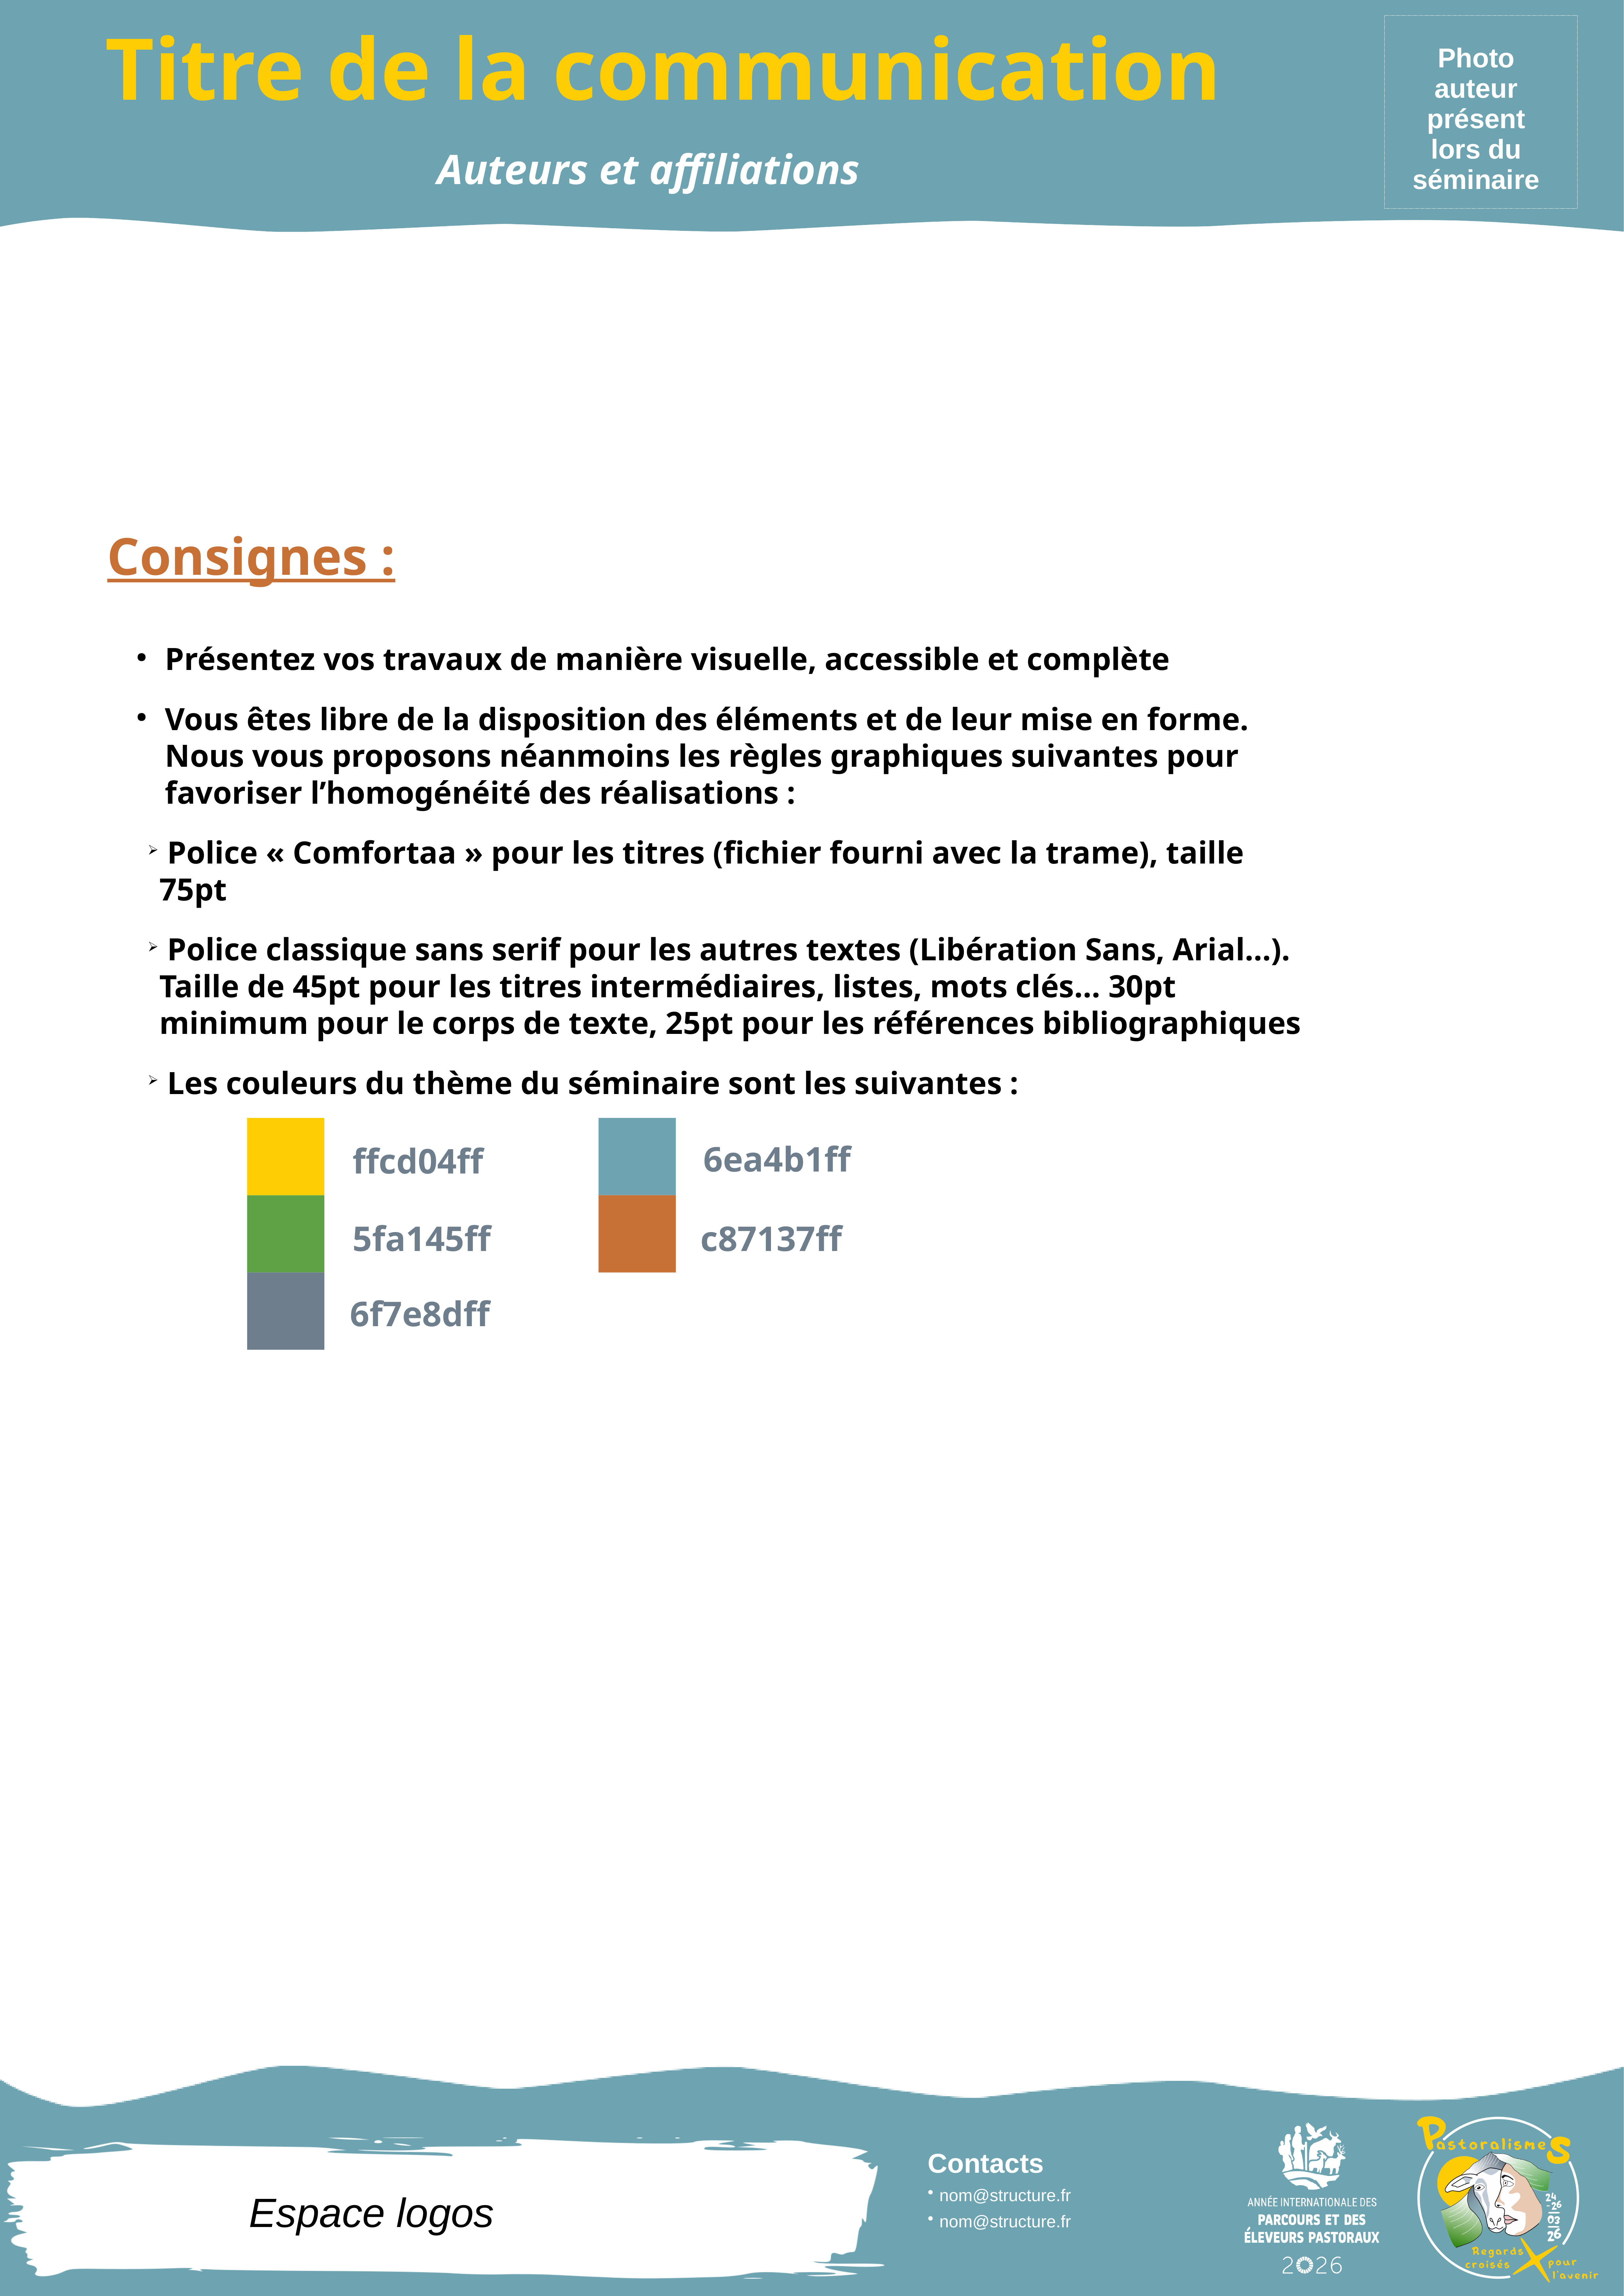

Titre de la communication
Auteurs et affiliations
Consignes :
Présentez vos travaux de manière visuelle, accessible et complète
Vous êtes libre de la disposition des éléments et de leur mise en forme. Nous vous proposons néanmoins les règles graphiques suivantes pour favoriser l’homogénéité des réalisations :
 Police « Comfortaa » pour les titres (fichier fourni avec la trame), taille 75pt
 Police classique sans serif pour les autres textes (Libération Sans, Arial…). Taille de 45pt pour les titres intermédiaires, listes, mots clés… 30pt minimum pour le corps de texte, 25pt pour les références bibliographiques
 Les couleurs du thème du séminaire sont les suivantes :
6ea4b1ff
ffcd04ff
5fa145ff
c87137ff
6f7e8dff
Contacts
nom@structure.fr
nom@structure.fr
Espace logos